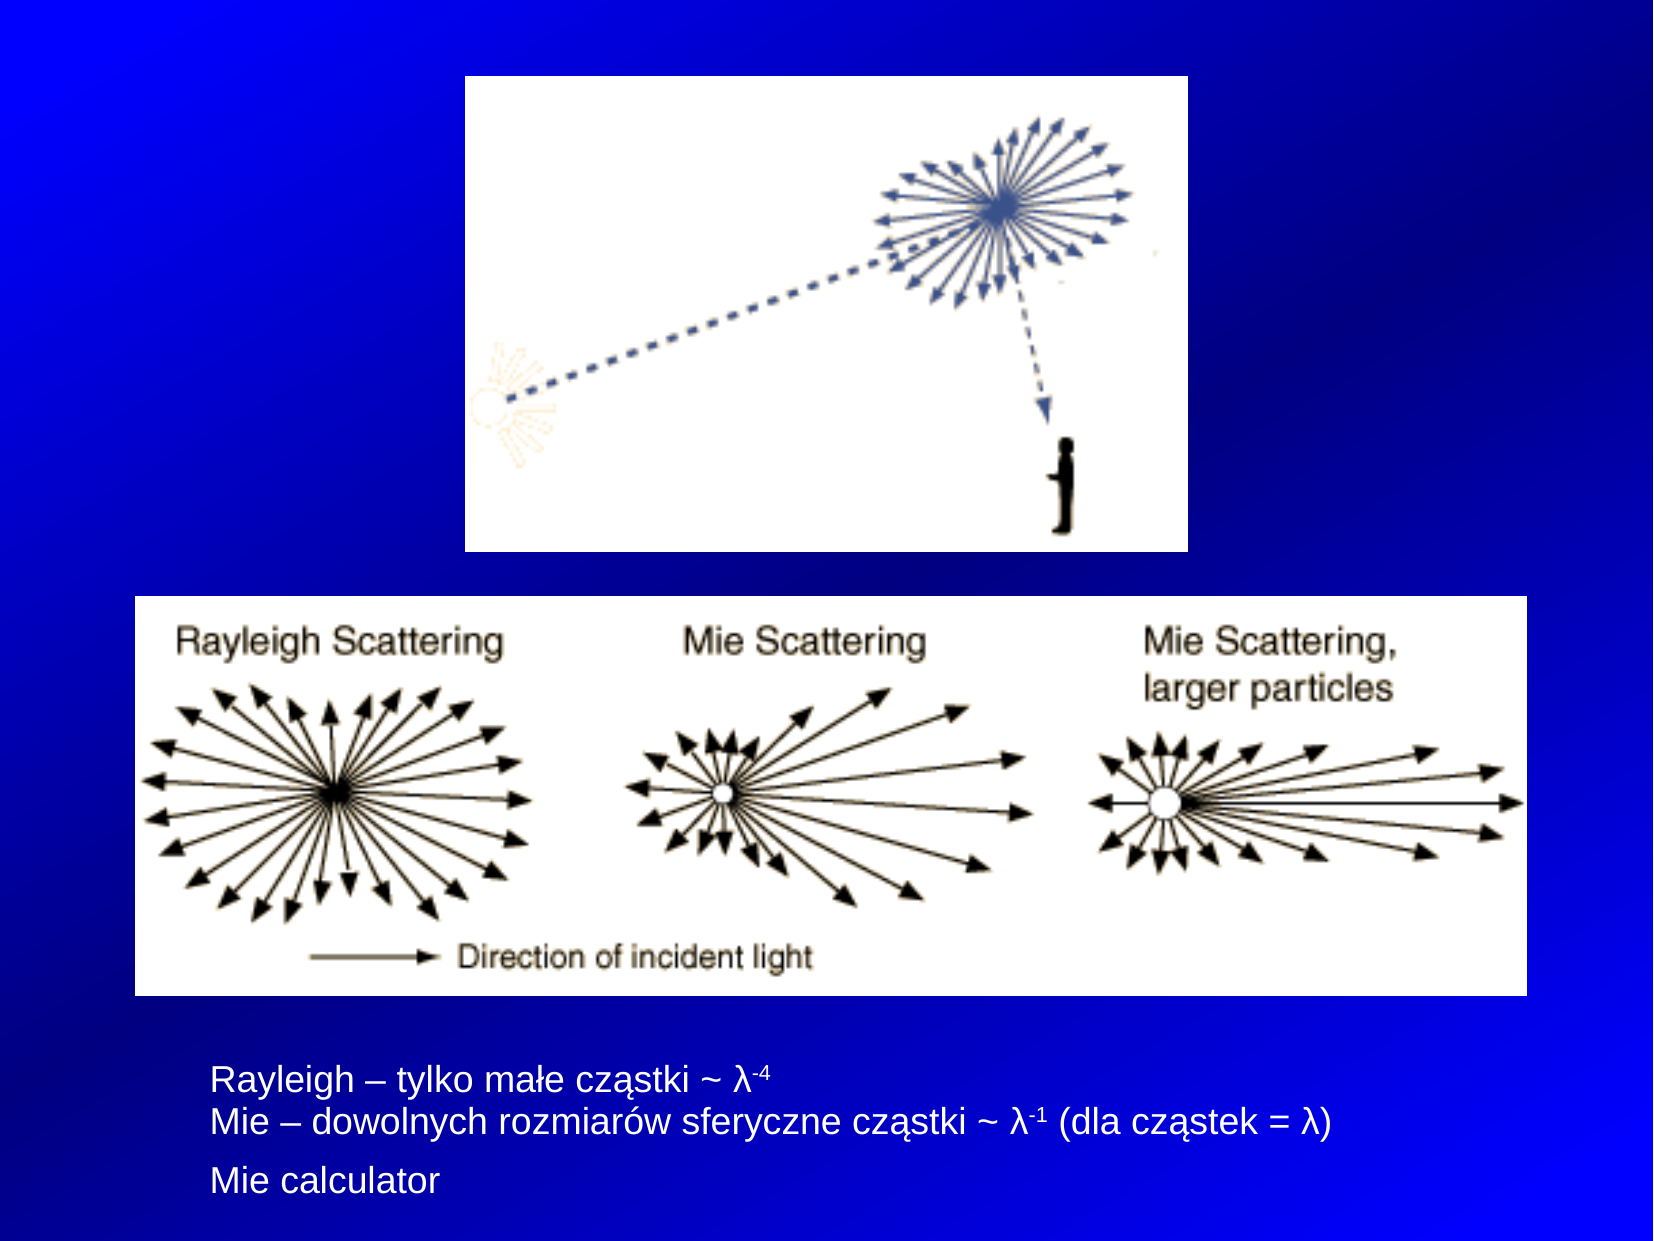

Rayleigh – tylko małe cząstki ~ λ-4
Mie – dowolnych rozmiarów sferyczne cząstki ~ λ-1 (dla cząstek = λ)
Mie calculator